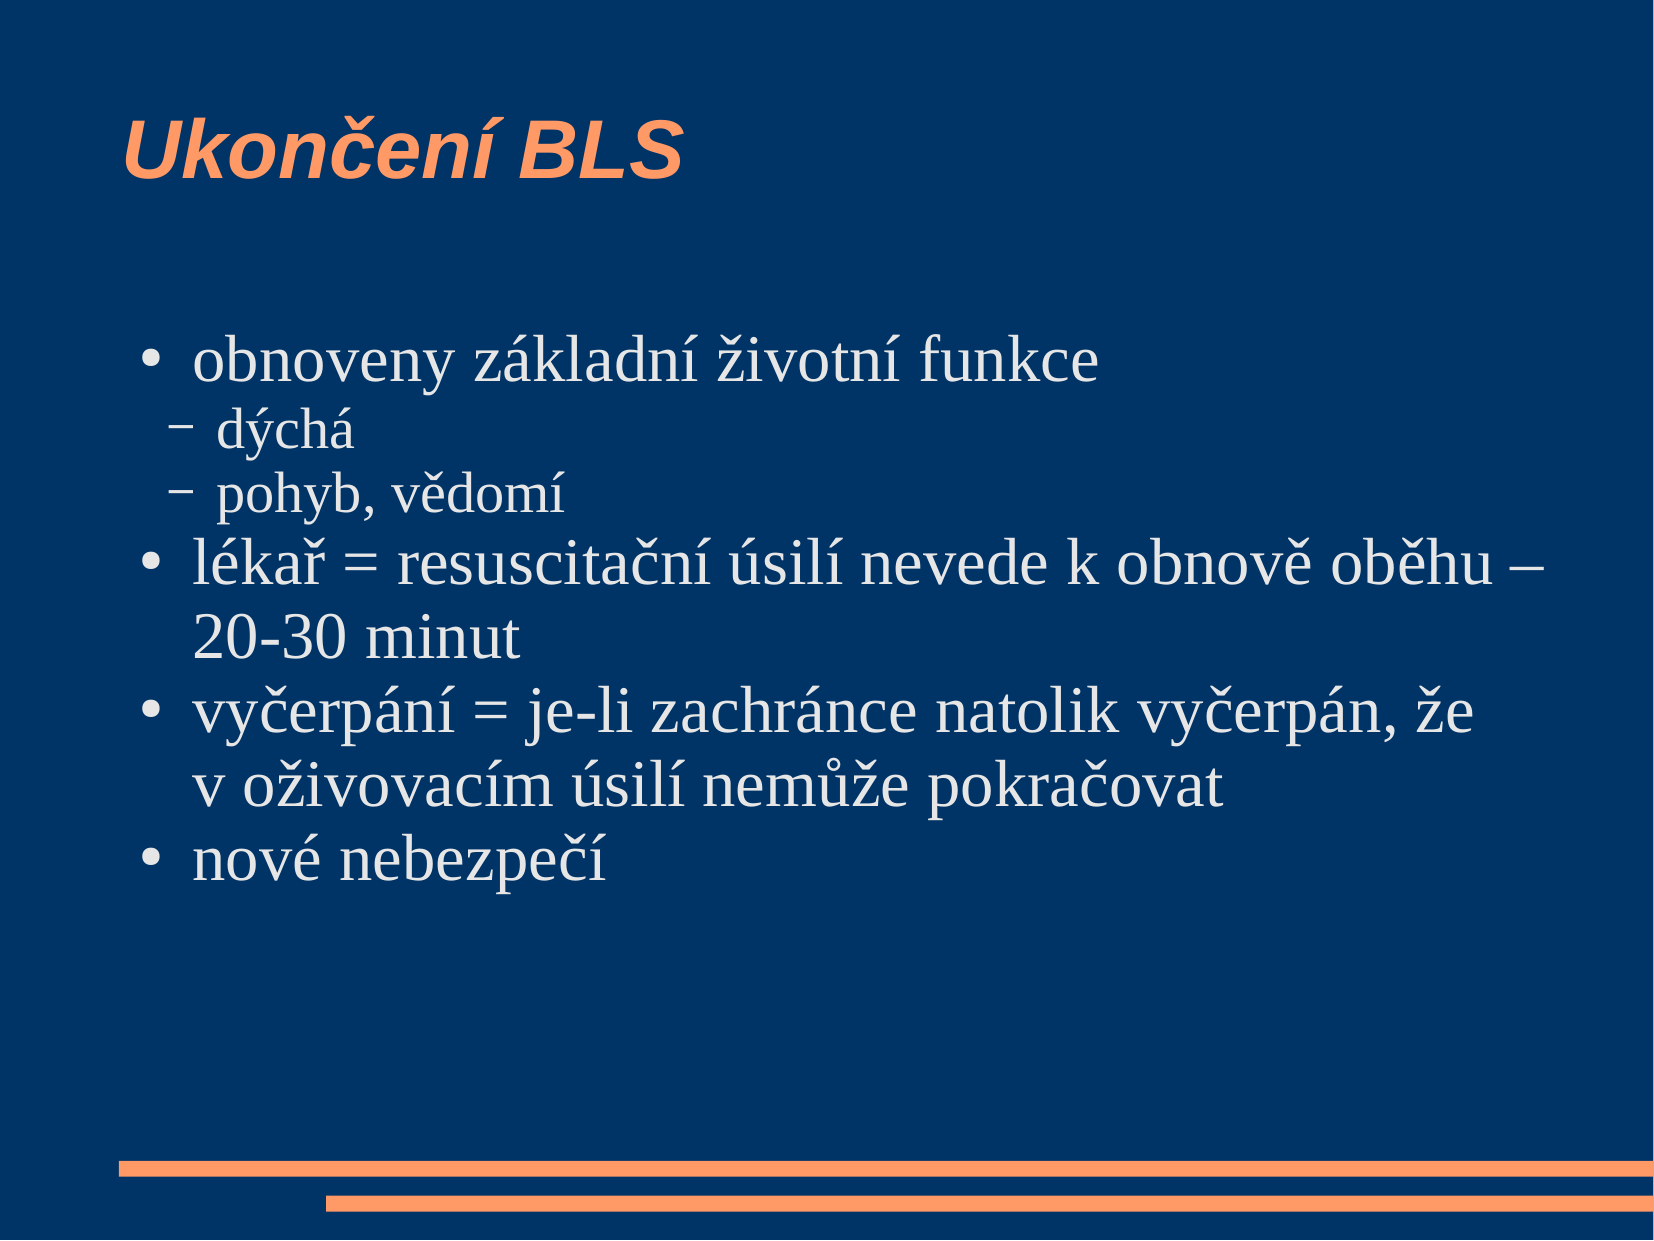

# Ukončení BLS
obnoveny základní životní funkce
dýchá
pohyb, vědomí
lékař = resuscitační úsilí nevede k obnově oběhu – 20-30 minut
vyčerpání = je-li zachránce natolik vyčerpán, že v oživovacím úsilí nemůže pokračovat
nové nebezpečí